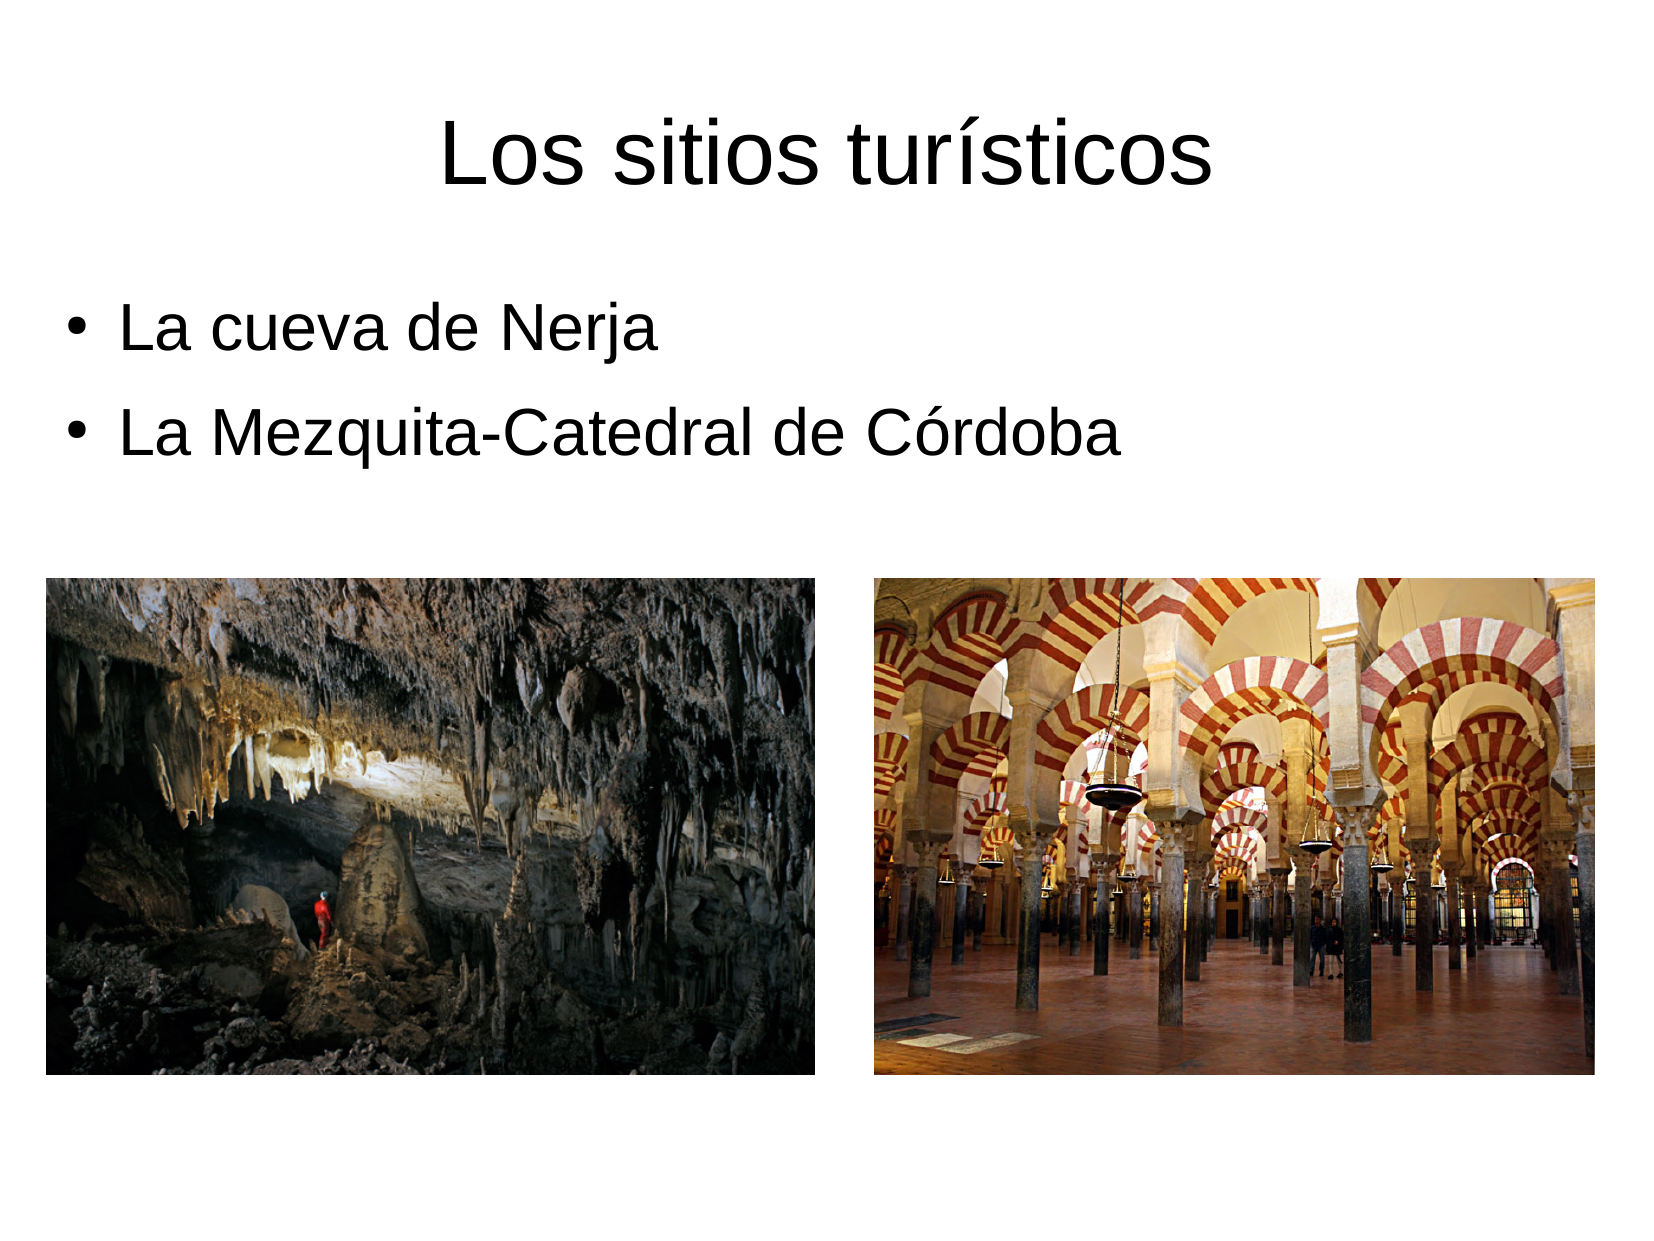

# Los sitios turísticos
La cueva de Nerja
La Mezquita-Catedral de Córdoba